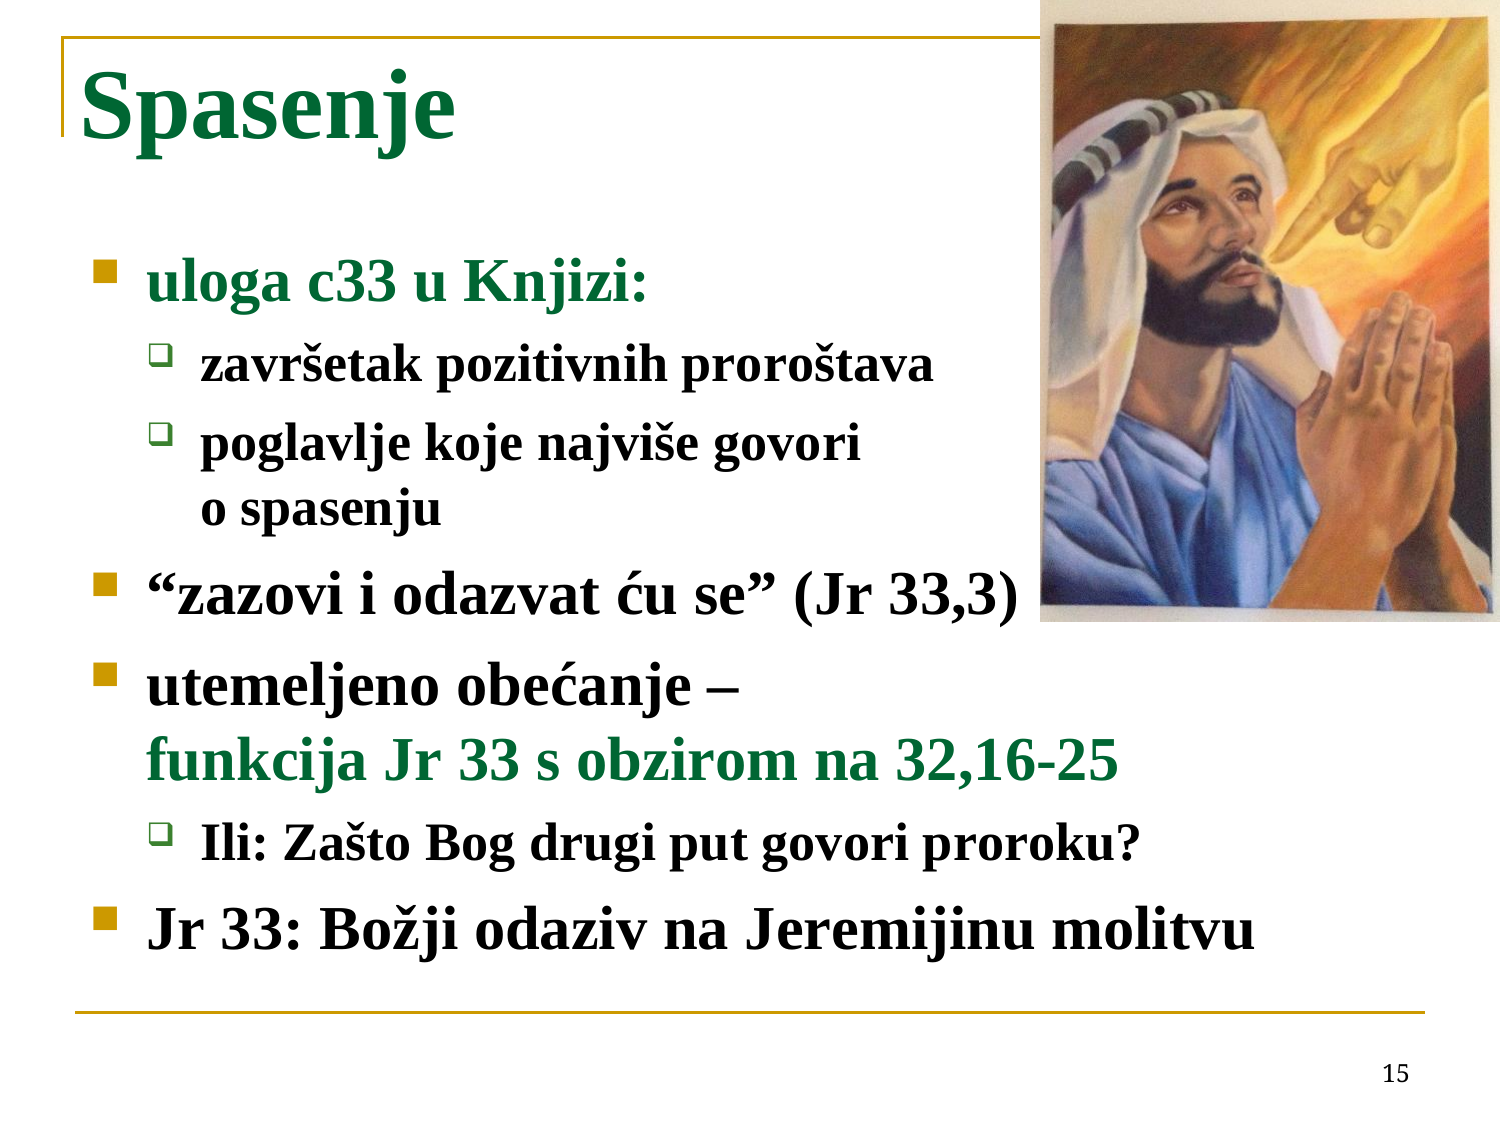

# Spasenje
uloga c33 u Knjizi:
završetak pozitivnih proroštava
poglavlje koje najviše govori
o spasenju
“zazovi i odazvat ću se” (Jr 33,3)
utemeljeno obećanje –
funkcija Jr 33 s obzirom na 32,16-25
Ili: Zašto Bog drugi put govori proroku?
Jr 33: Božji odaziv na Jeremijinu molitvu